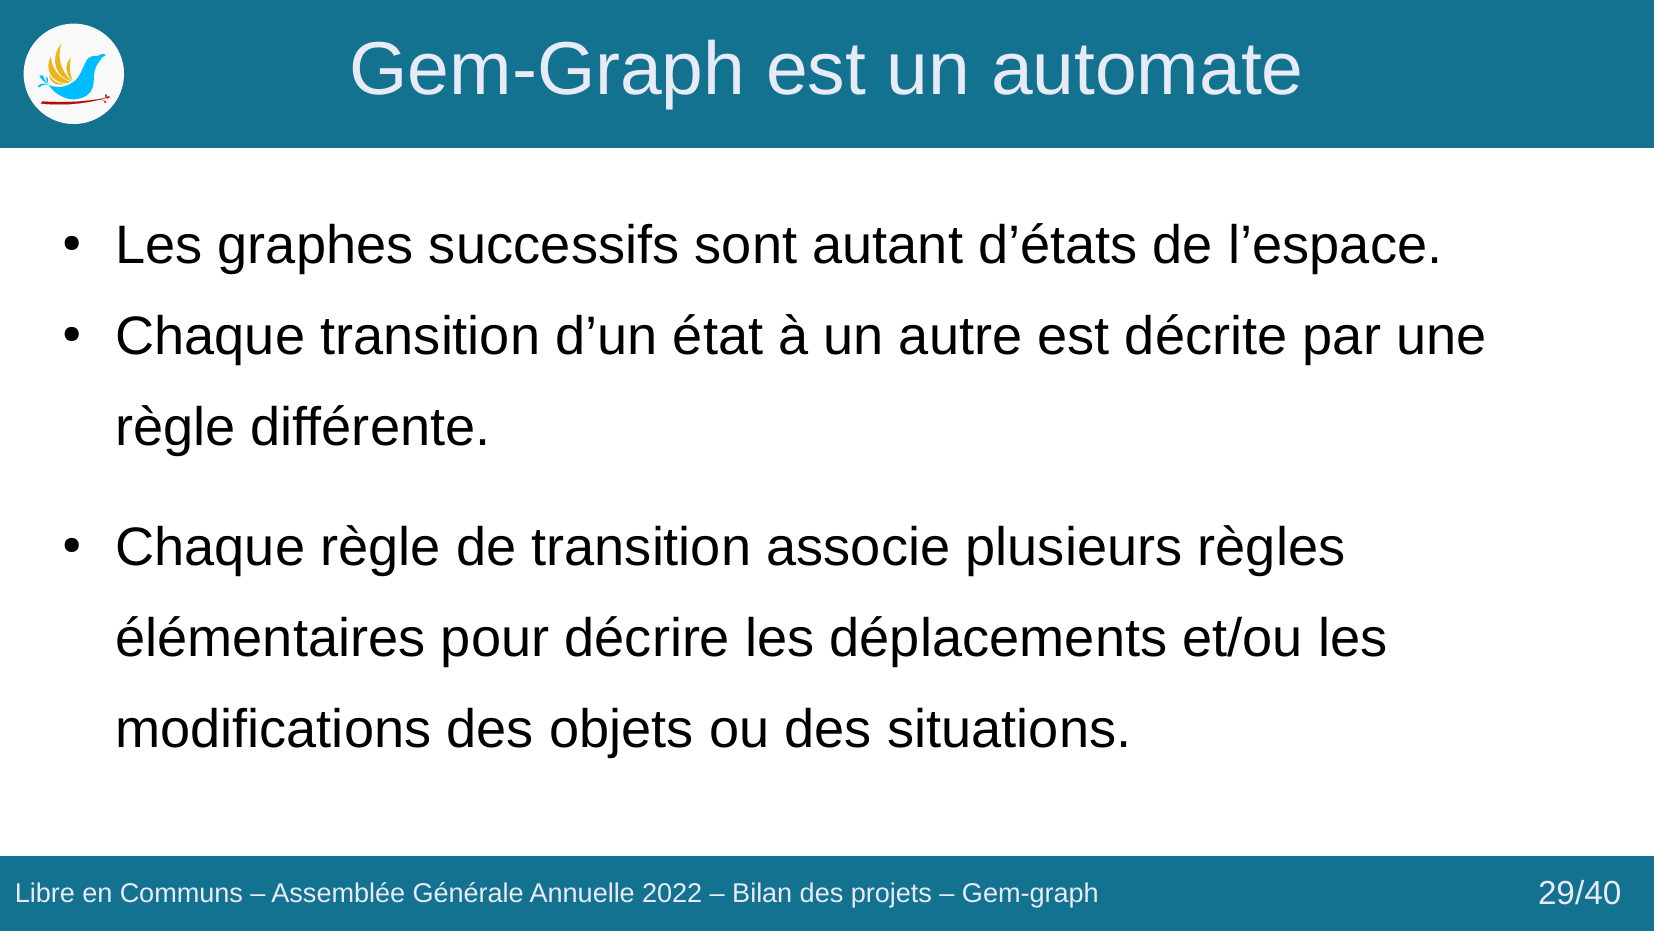

Gem-Graph est un automate
Les graphes successifs sont autant d’états de l’espace.
Chaque transition d’un état à un autre est décrite par une règle différente.
Chaque règle de transition associe plusieurs règles élémentaires pour décrire les déplacements et/ou les modifications des objets ou des situations.
Libre en Communs – Assemblée Générale Annuelle 2022 – Bilan des projets – Gem-graph